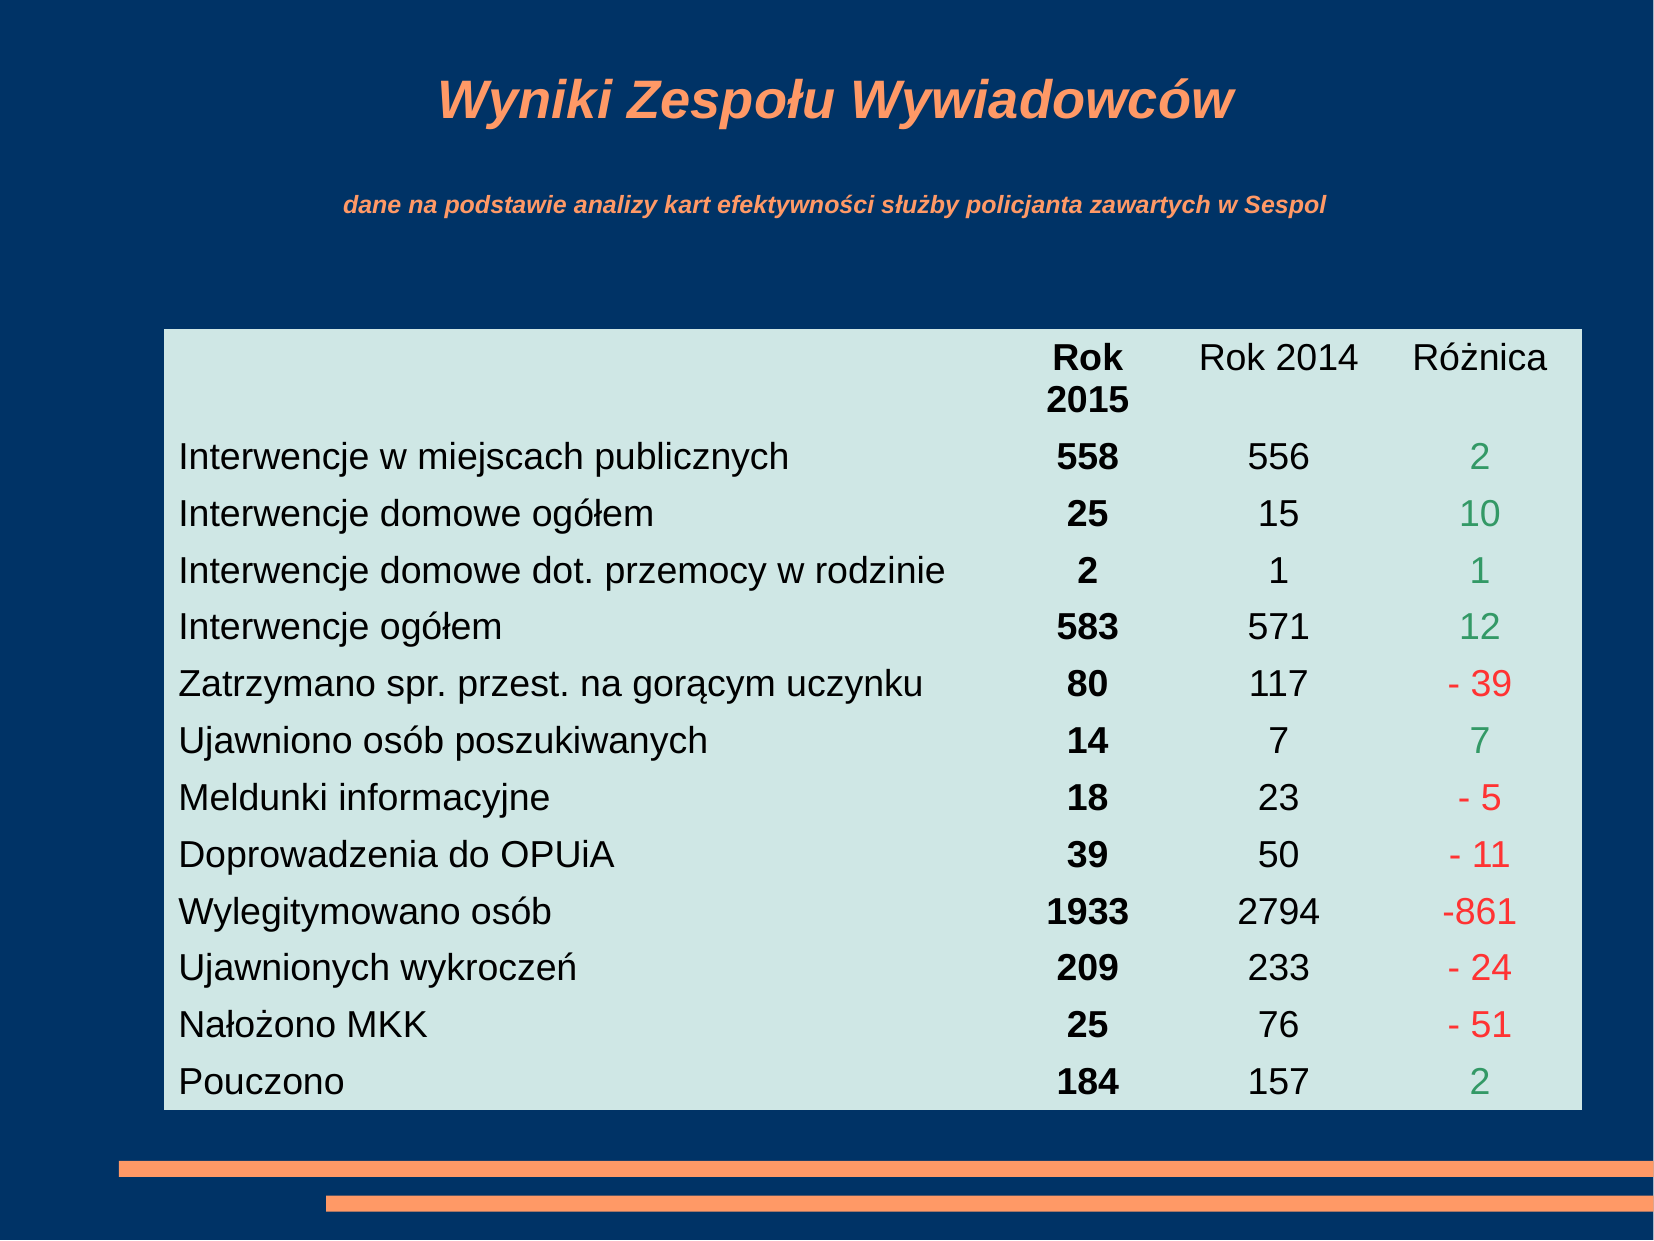

# Wyniki Zespołu Wywiadowców dane na podstawie analizy kart efektywności służby policjanta zawartych w Sespol
| | Rok 2015 | Rok 2014 | Różnica |
| --- | --- | --- | --- |
| Interwencje w miejscach publicznych | 558 | 556 | 2 |
| Interwencje domowe ogółem | 25 | 15 | 10 |
| Interwencje domowe dot. przemocy w rodzinie | 2 | 1 | 1 |
| Interwencje ogółem | 583 | 571 | 12 |
| Zatrzymano spr. przest. na gorącym uczynku | 80 | 117 | - 39 |
| Ujawniono osób poszukiwanych | 14 | 7 | 7 |
| Meldunki informacyjne | 18 | 23 | - 5 |
| Doprowadzenia do OPUiA | 39 | 50 | - 11 |
| Wylegitymowano osób | 1933 | 2794 | -861 |
| Ujawnionych wykroczeń | 209 | 233 | - 24 |
| Nałożono MKK | 25 | 76 | - 51 |
| Pouczono | 184 | 157 | 2 |